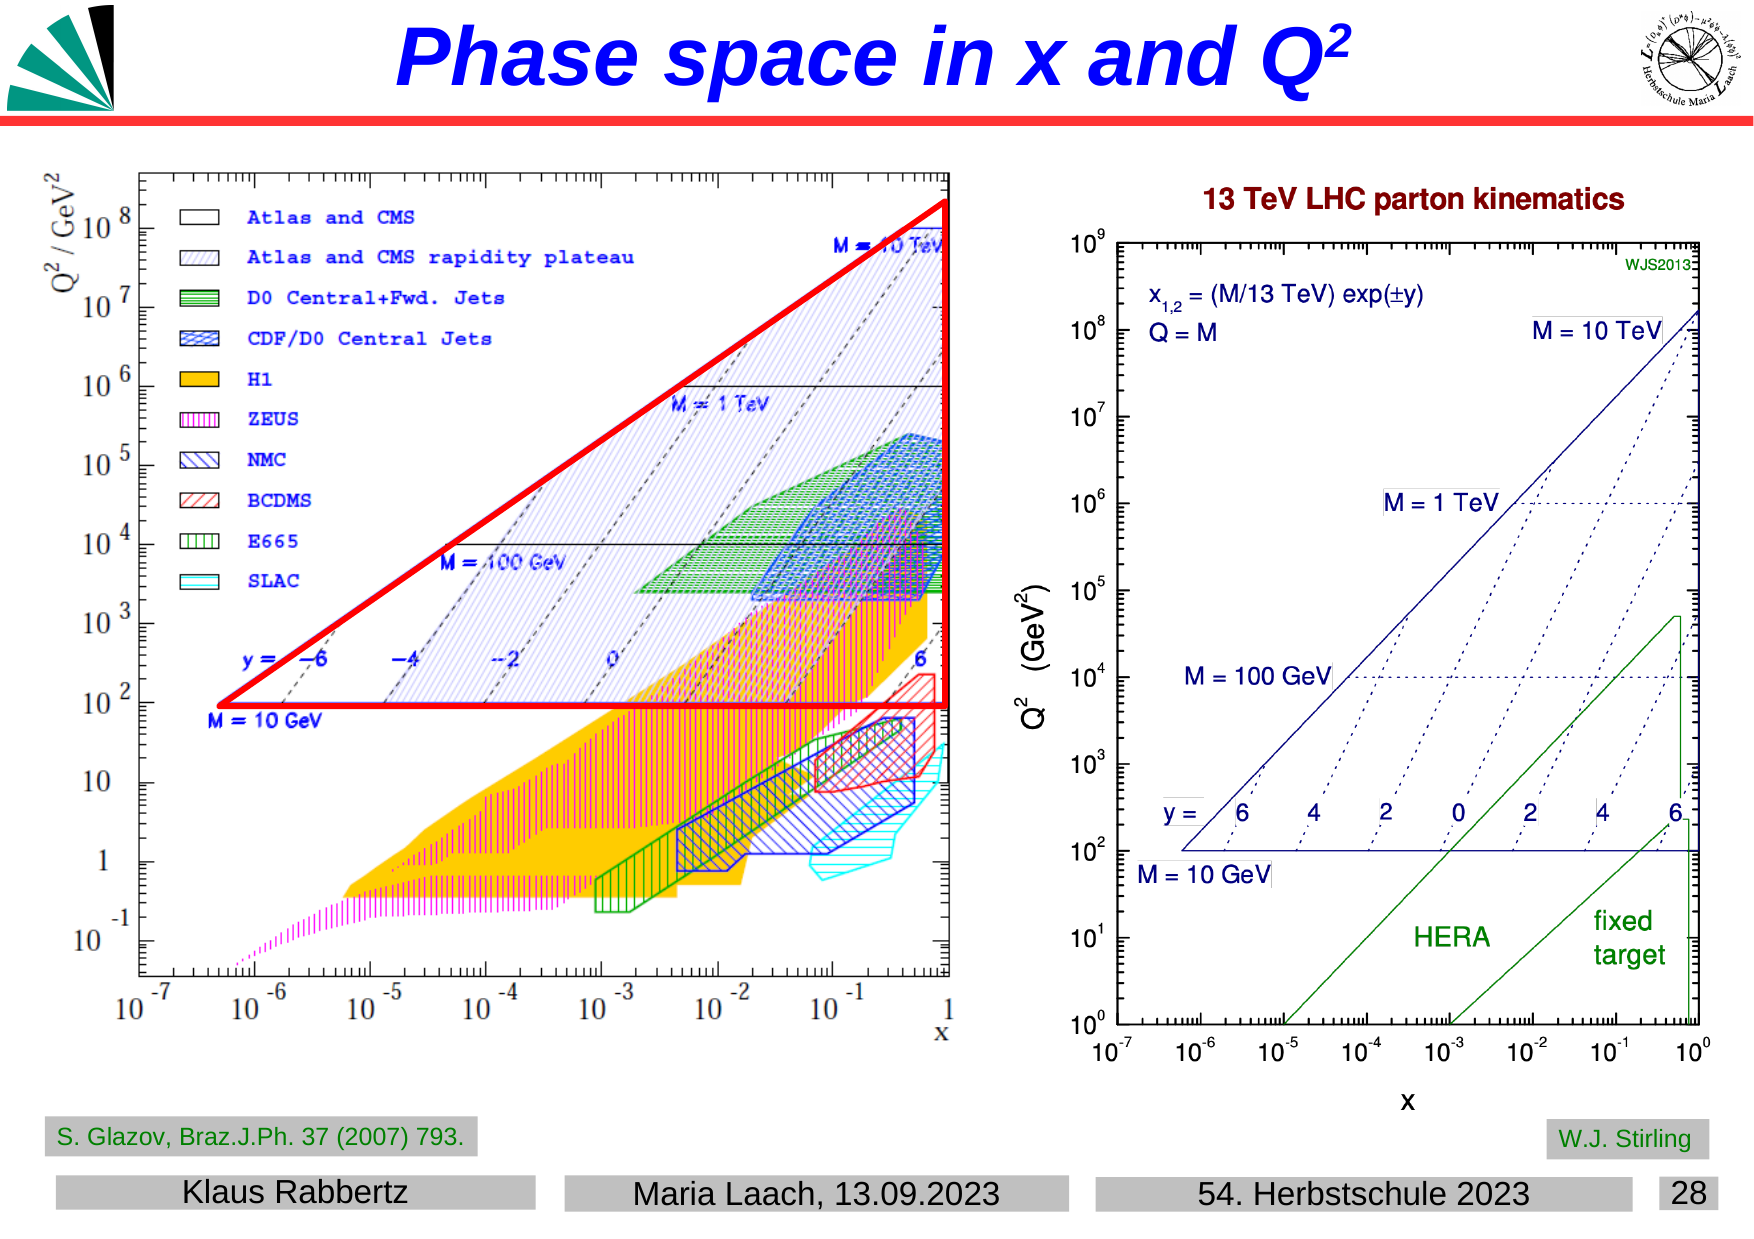

# Phase space in x and Q2
S. Glazov, Braz.J.Ph. 37 (2007) 793.
W.J. Stirling